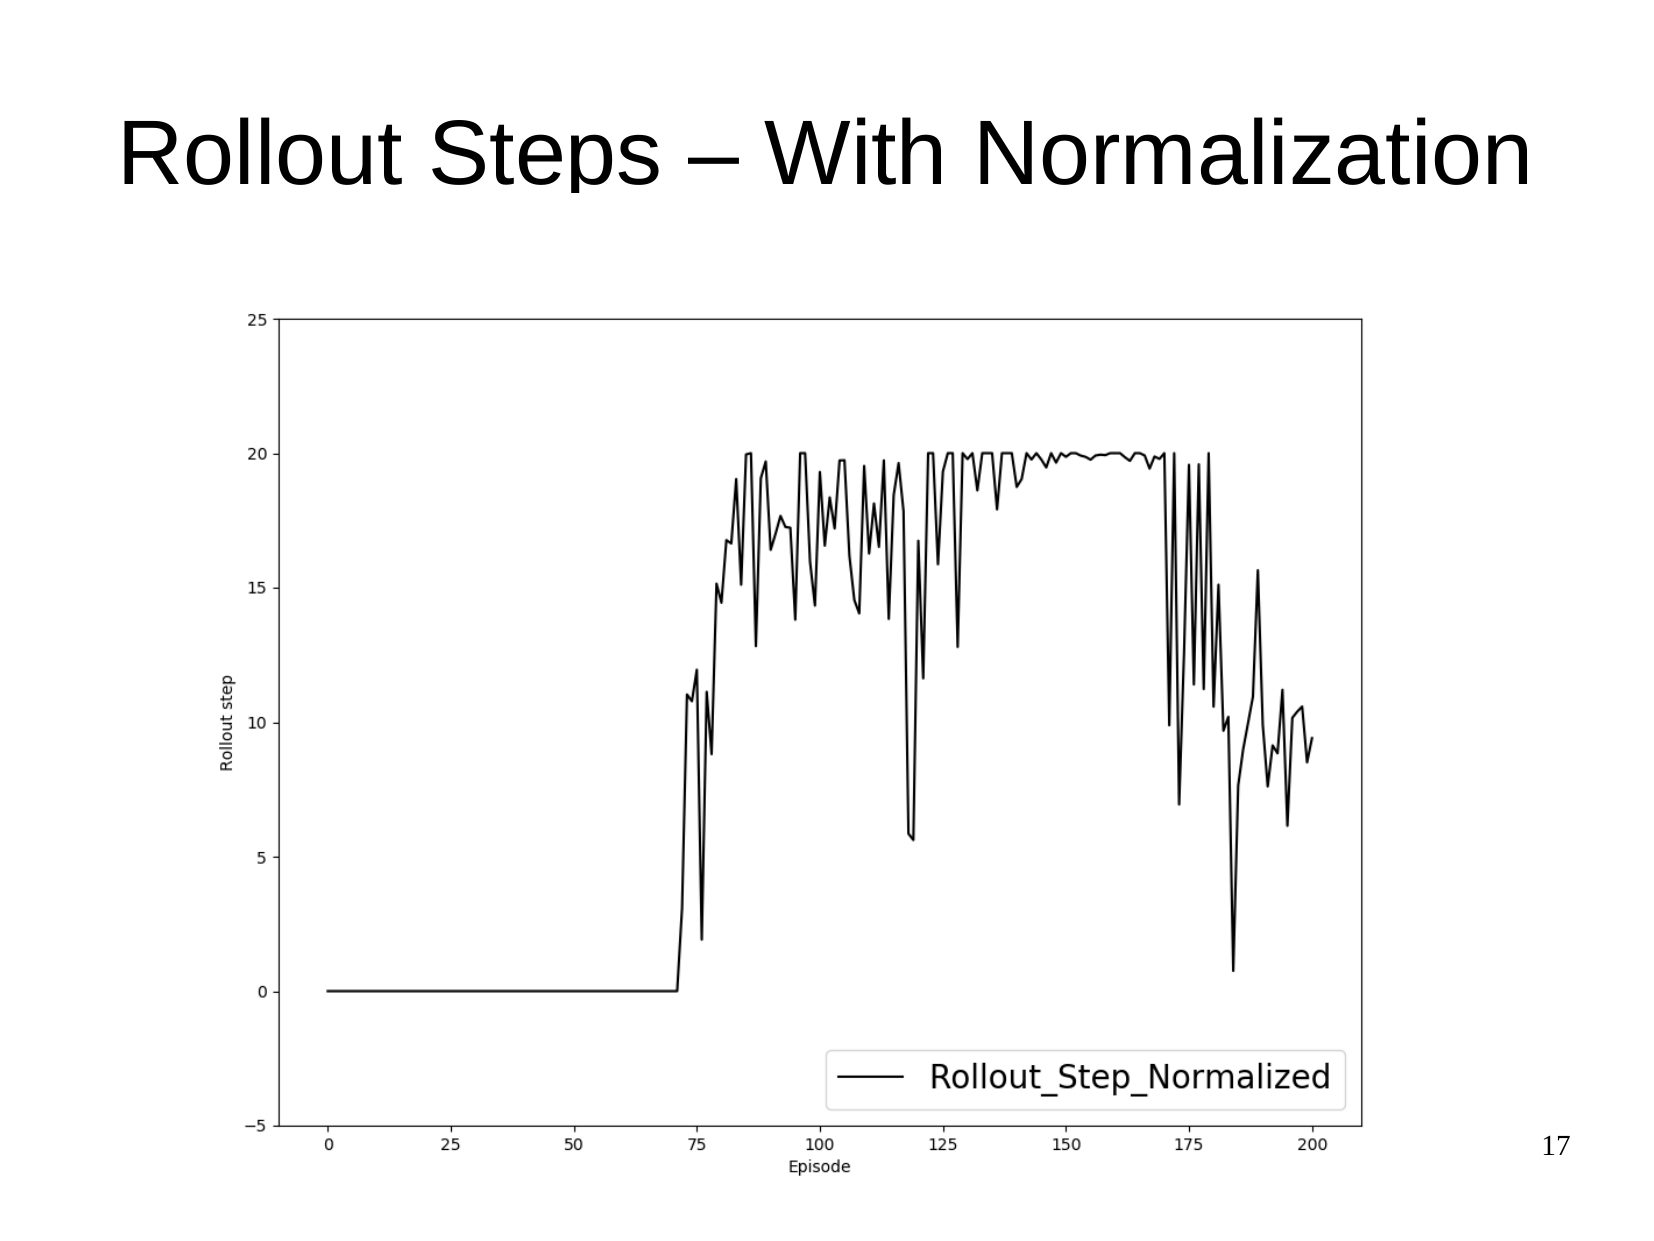

# Rollout Steps – With Normalization
17